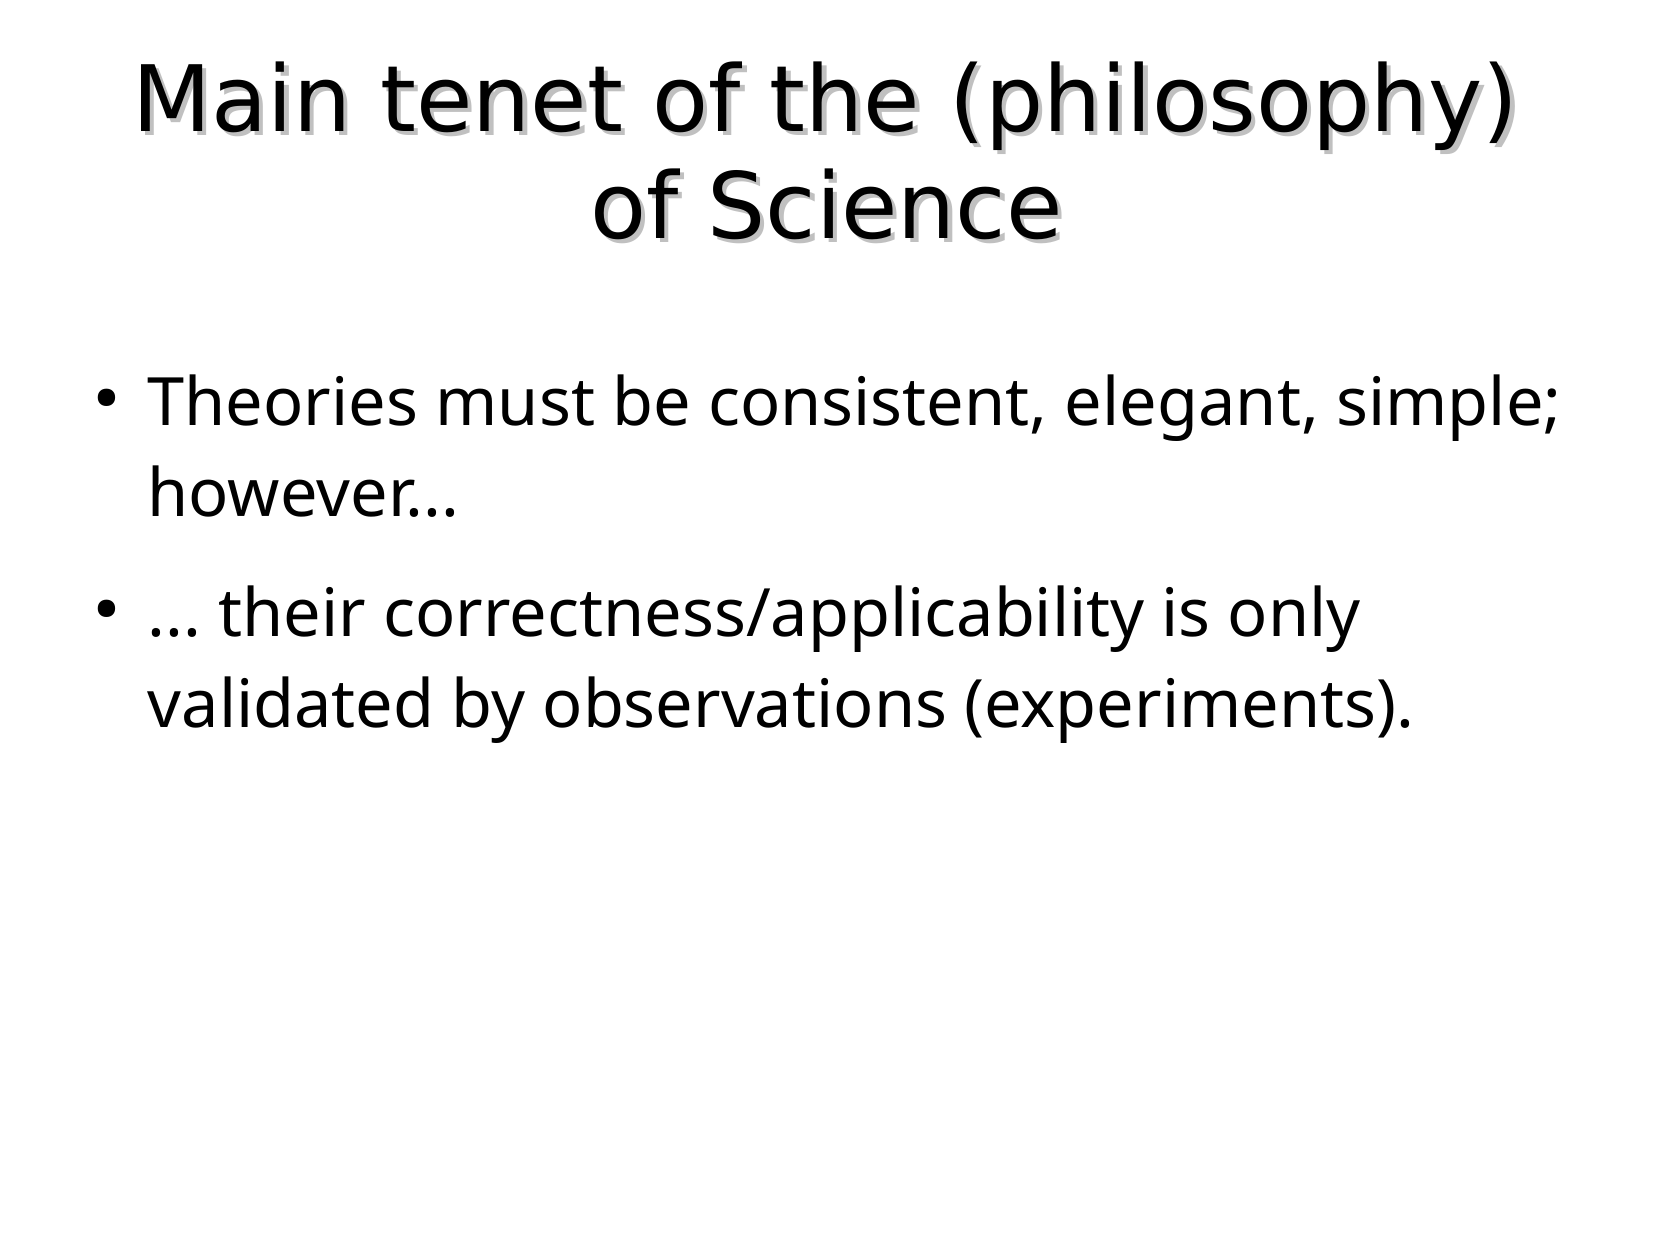

# Main tenet of the (philosophy) of Science
Theories must be consistent, elegant, simple; however...
... their correctness/applicability is only validated by observations (experiments).